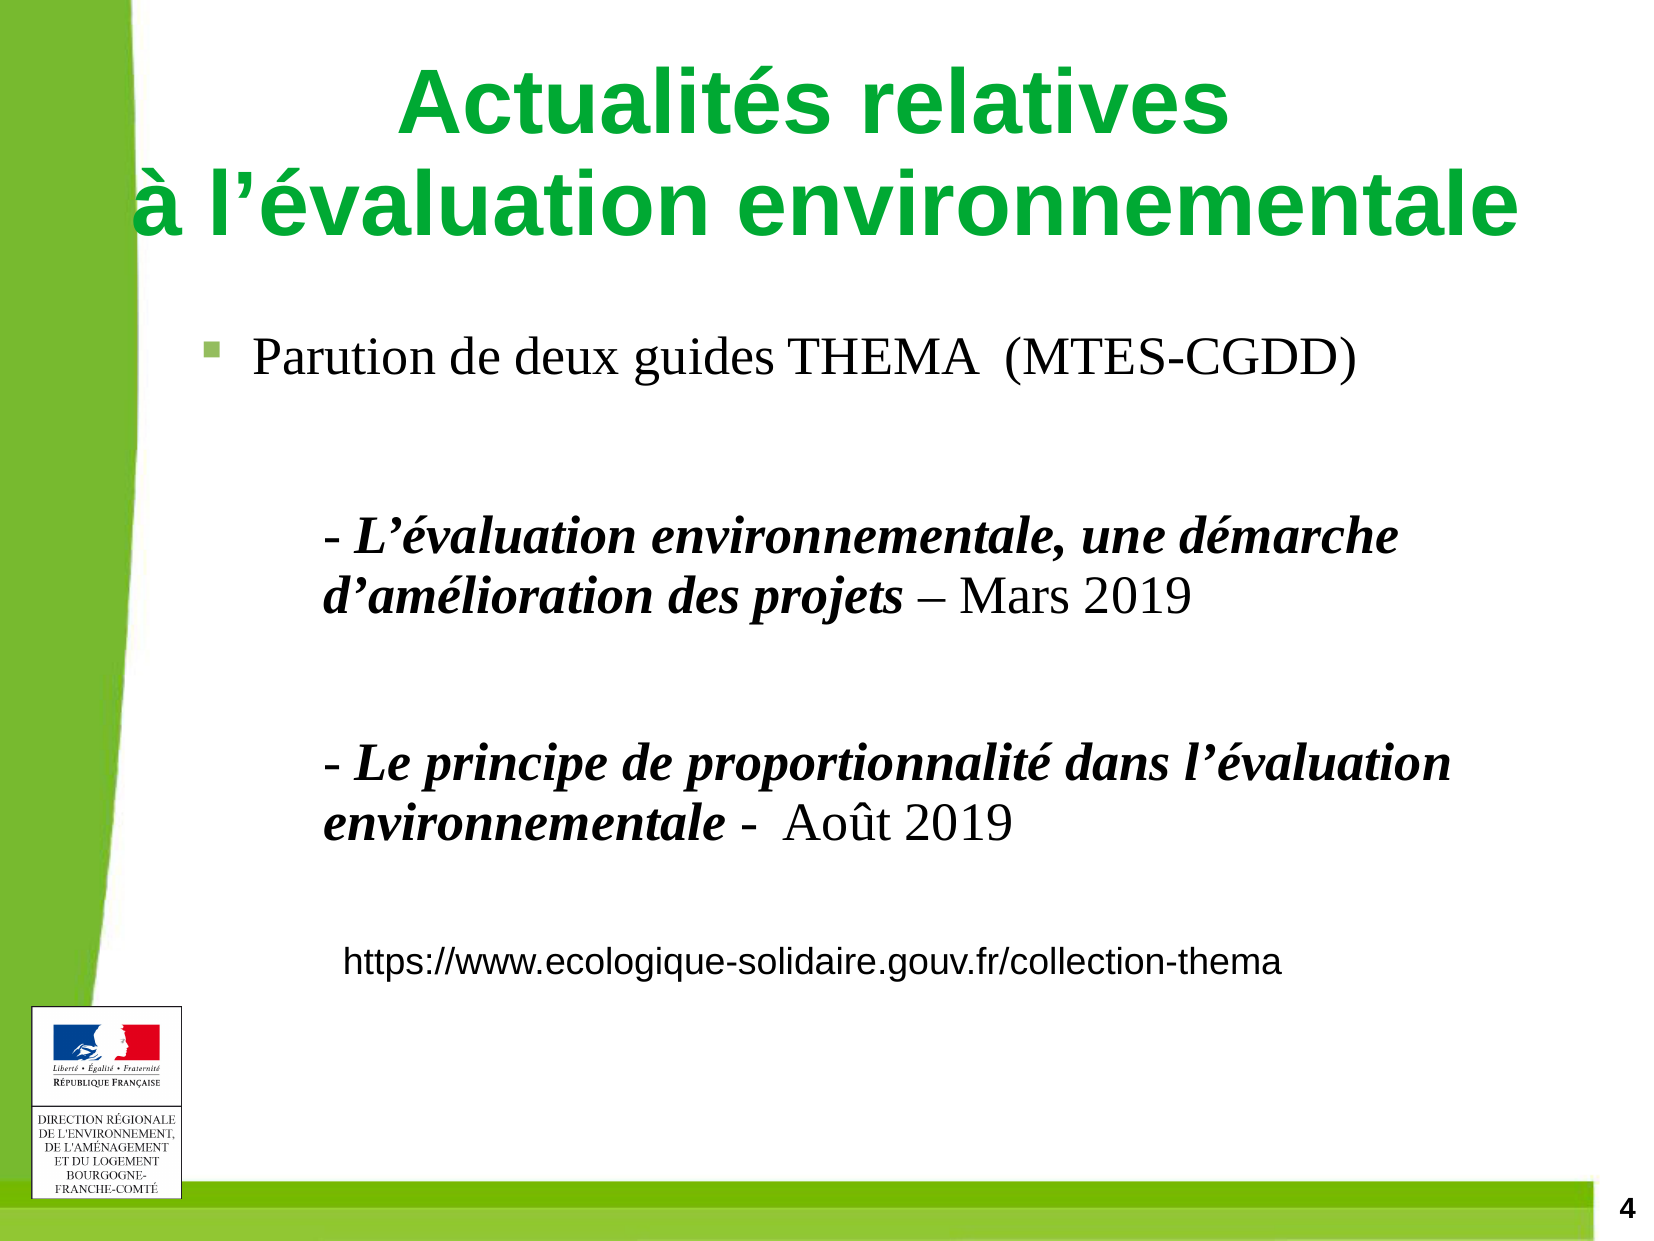

# Actualités relatives à l’évaluation environnementale
Parution de deux guides THEMA (MTES-CGDD)
- L’évaluation environnementale, une démarche d’amélioration des projets – Mars 2019
- Le principe de proportionnalité dans l’évaluation environnementale - Août 2019
https://www.ecologique-solidaire.gouv.fr/collection-thema